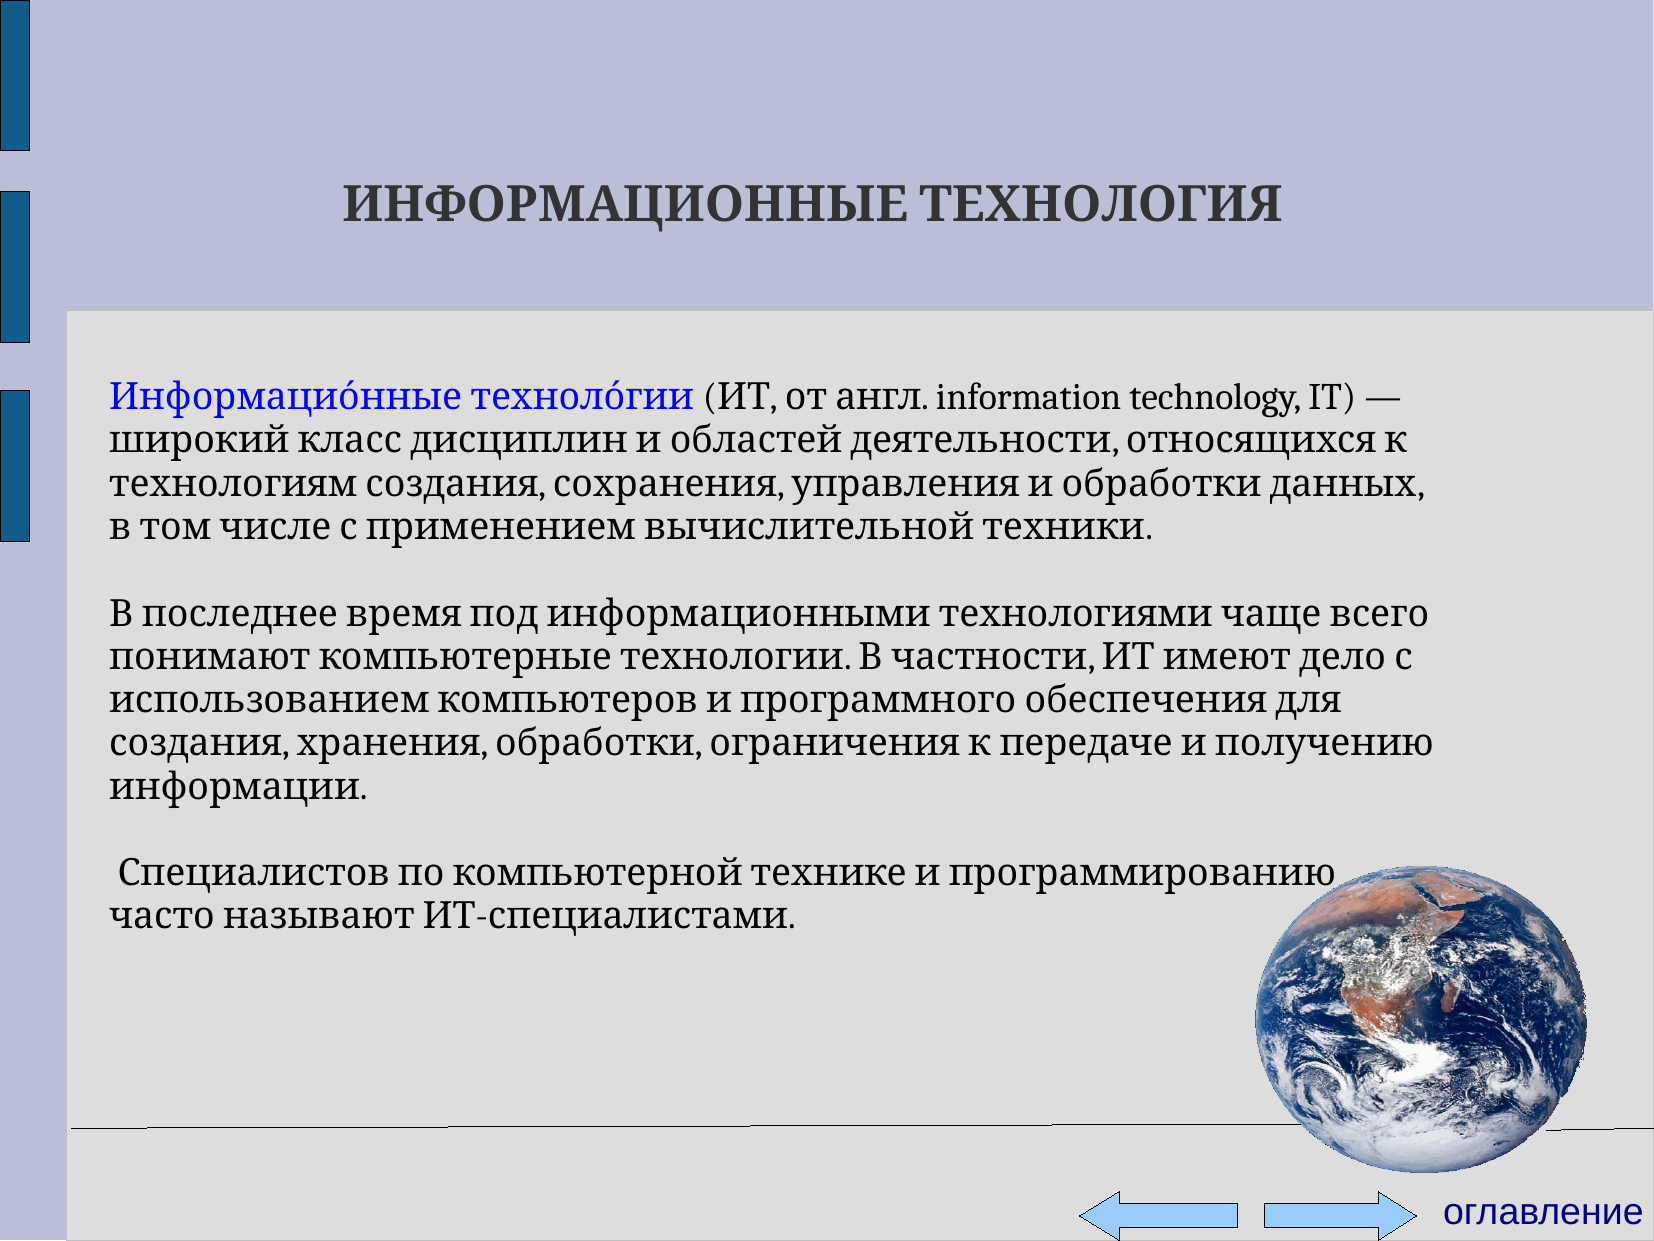

# ИНФОРМАЦИОННЫЕ ТЕХНОЛОГИЯ
Информацио́нные техноло́гии (ИТ, от англ. information technology, IT) — широкий класс дисциплин и областей деятельности, относящихся к технологиям создания, сохранения, управления и обработки данных, в том числе с применением вычислительной техники.
В последнее время под информационными технологиями чаще всего понимают компьютерные технологии. В частности, ИТ имеют дело с использованием компьютеров и программного обеспечения для создания, хранения, обработки, ограничения к передаче и получению информации.
 Специалистов по компьютерной технике и программированию часто называют ИТ-специалистами.
оглавление